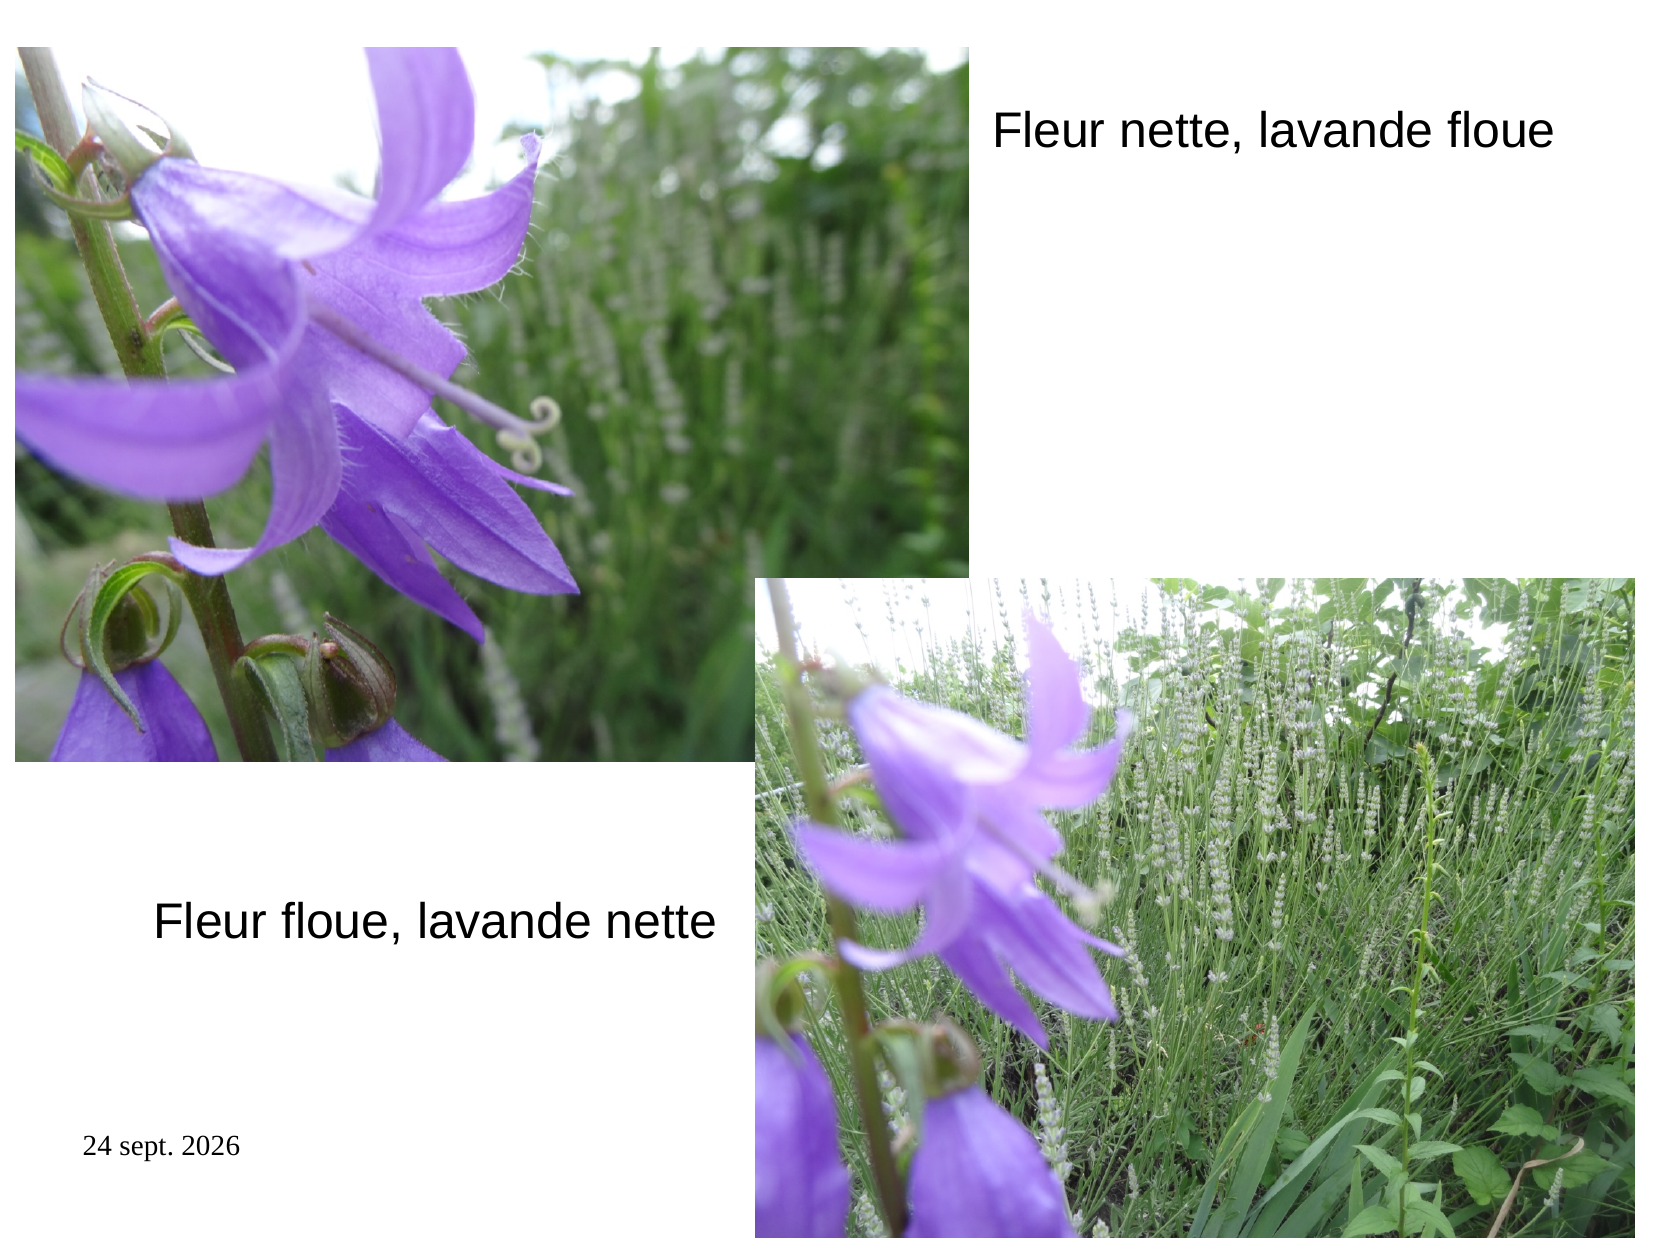

Fleur nette, lavande floue
Fleur floue, lavande nette
J.-C. Martin
71